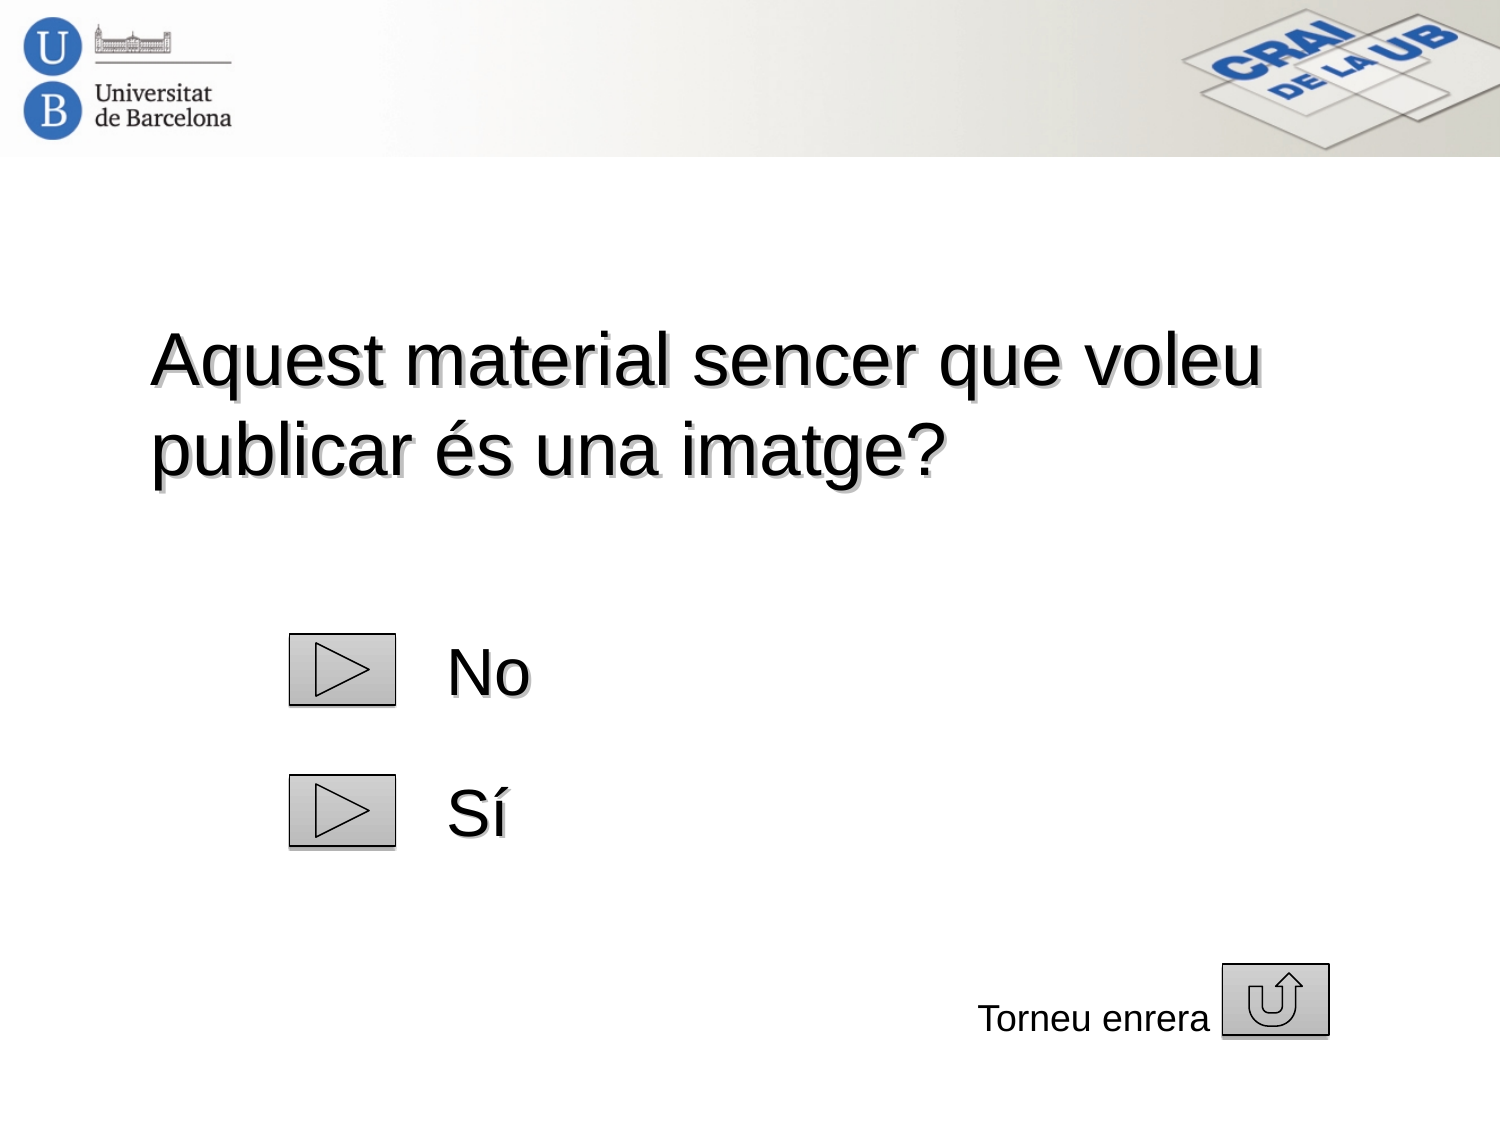

# Aquest material sencer que voleu publicar és una imatge?
No
Sí
Torneu enrera